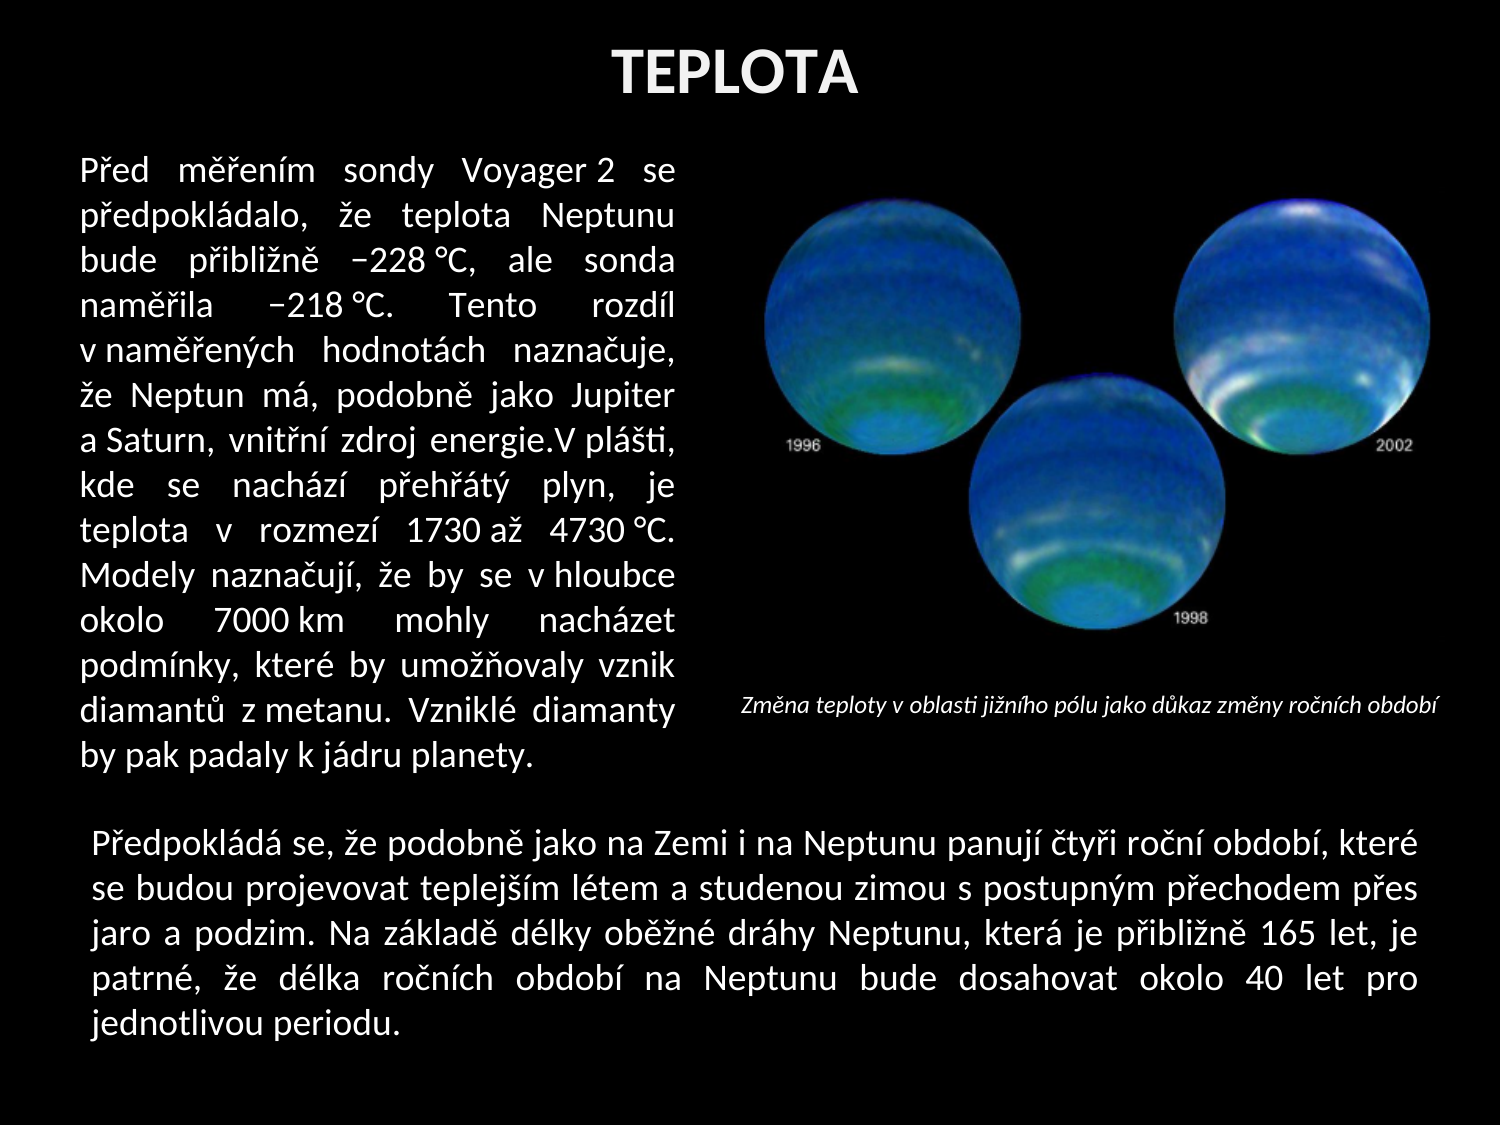

TEPLOTA
Před měřením sondy Voyager 2 se předpokládalo, že teplota Neptunu bude přibližně −228 °C, ale sonda naměřila −218 °C. Tento rozdíl v naměřených hodnotách naznačuje, že Neptun má, podobně jako Jupiter a Saturn, vnitřní zdroj energie.V plášti, kde se nachází přehřátý plyn, je teplota v rozmezí 1730 až 4730 °C. Modely naznačují, že by se v hloubce okolo 7000 km mohly nacházet podmínky, které by umožňovaly vznik diamantů z metanu. Vzniklé diamanty by pak padaly k jádru planety.
Změna teploty v oblasti jižního pólu jako důkaz změny ročních období
Předpokládá se, že podobně jako na Zemi i na Neptunu panují čtyři roční období, které se budou projevovat teplejším létem a studenou zimou s postupným přechodem přes jaro a podzim. Na základě délky oběžné dráhy Neptunu, která je přibližně 165 let, je patrné, že délka ročních období na Neptunu bude dosahovat okolo 40 let pro jednotlivou periodu.